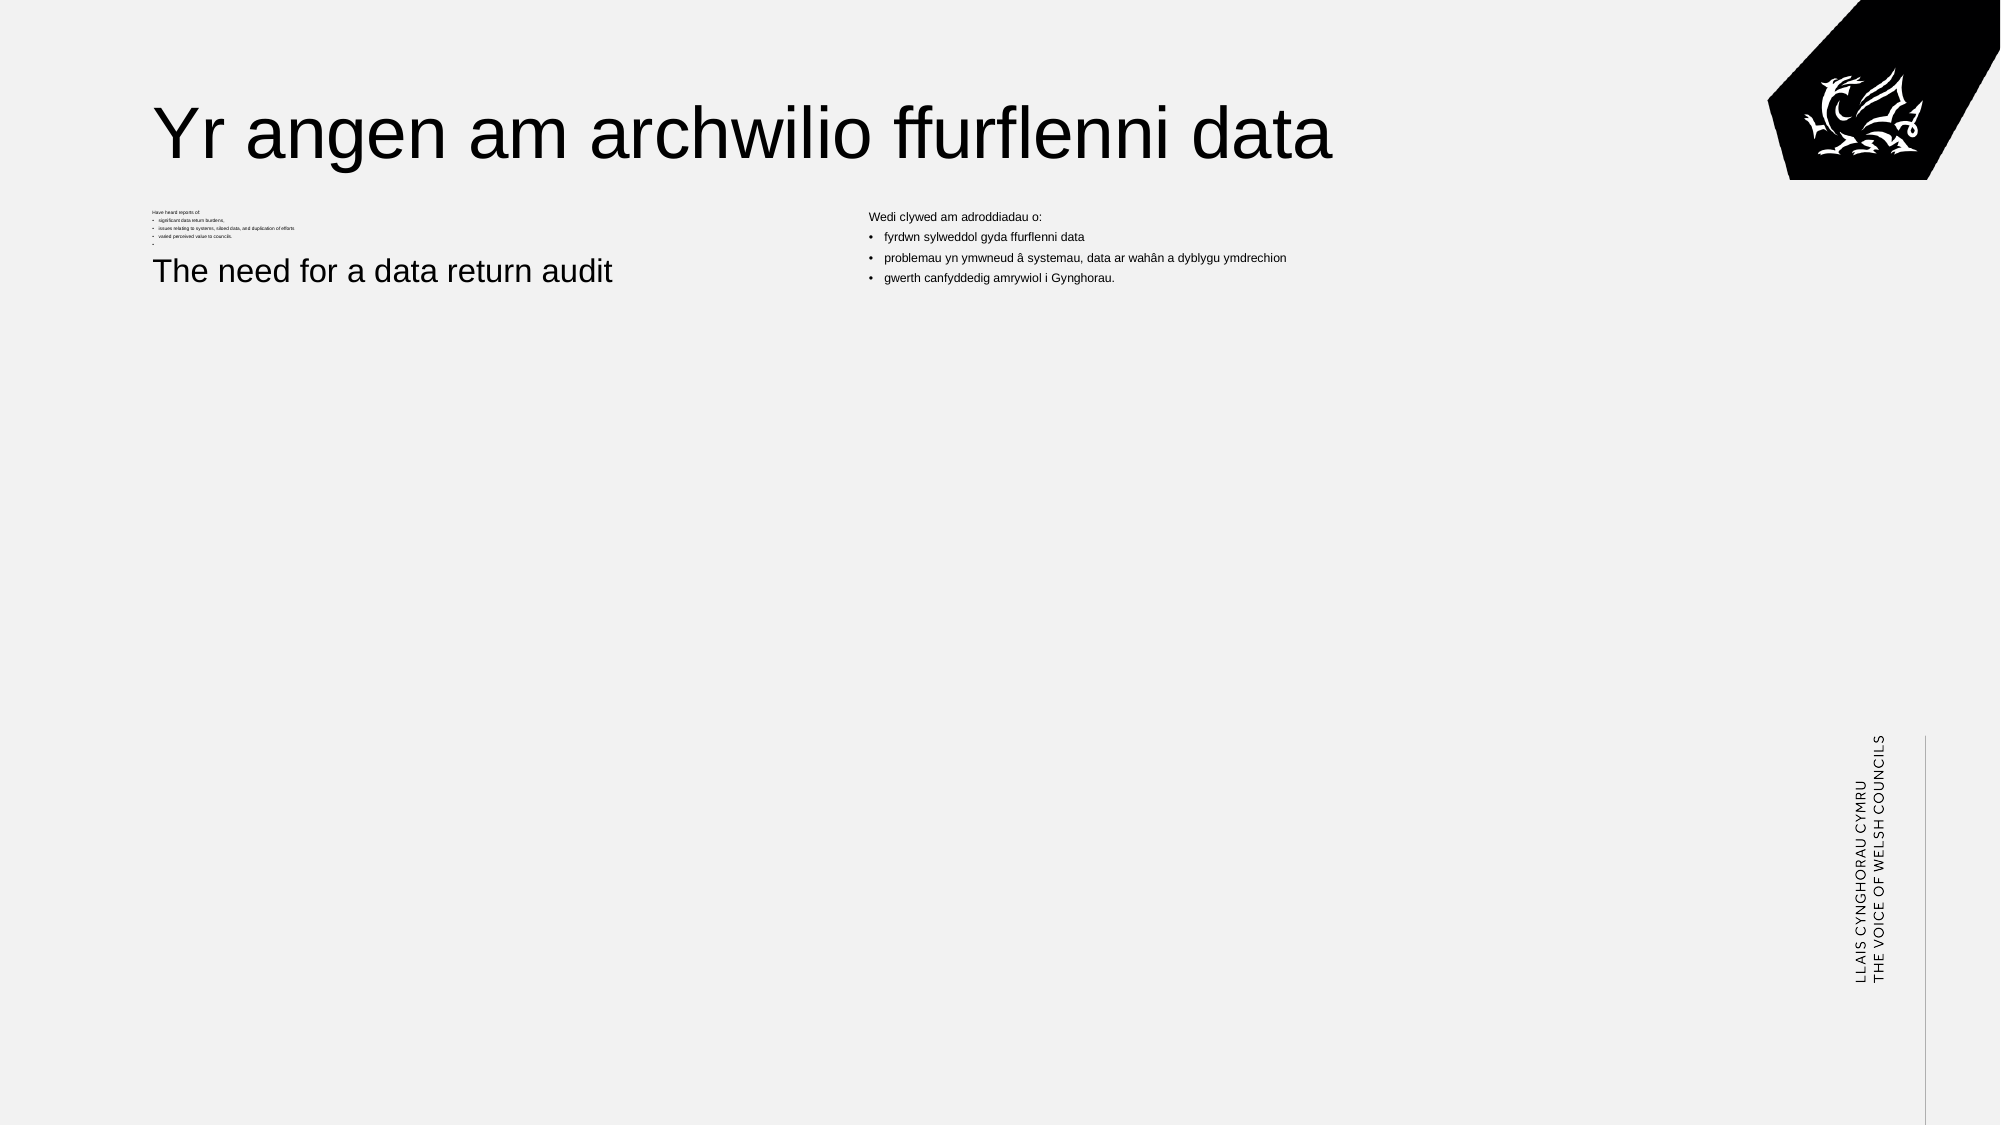

Yr angen am archwilio ffurflenni data
# Have heard reports of:
significant data return burdens,
issues relating to systems, siloed data, and duplication of efforts
varied perceived value to councils.
Wedi clywed am adroddiadau o:
fyrdwn sylweddol gyda ffurflenni data
problemau yn ymwneud â systemau, data ar wahân a dyblygu ymdrechion
gwerth canfyddedig amrywiol i Gynghorau.
The need for a data return audit